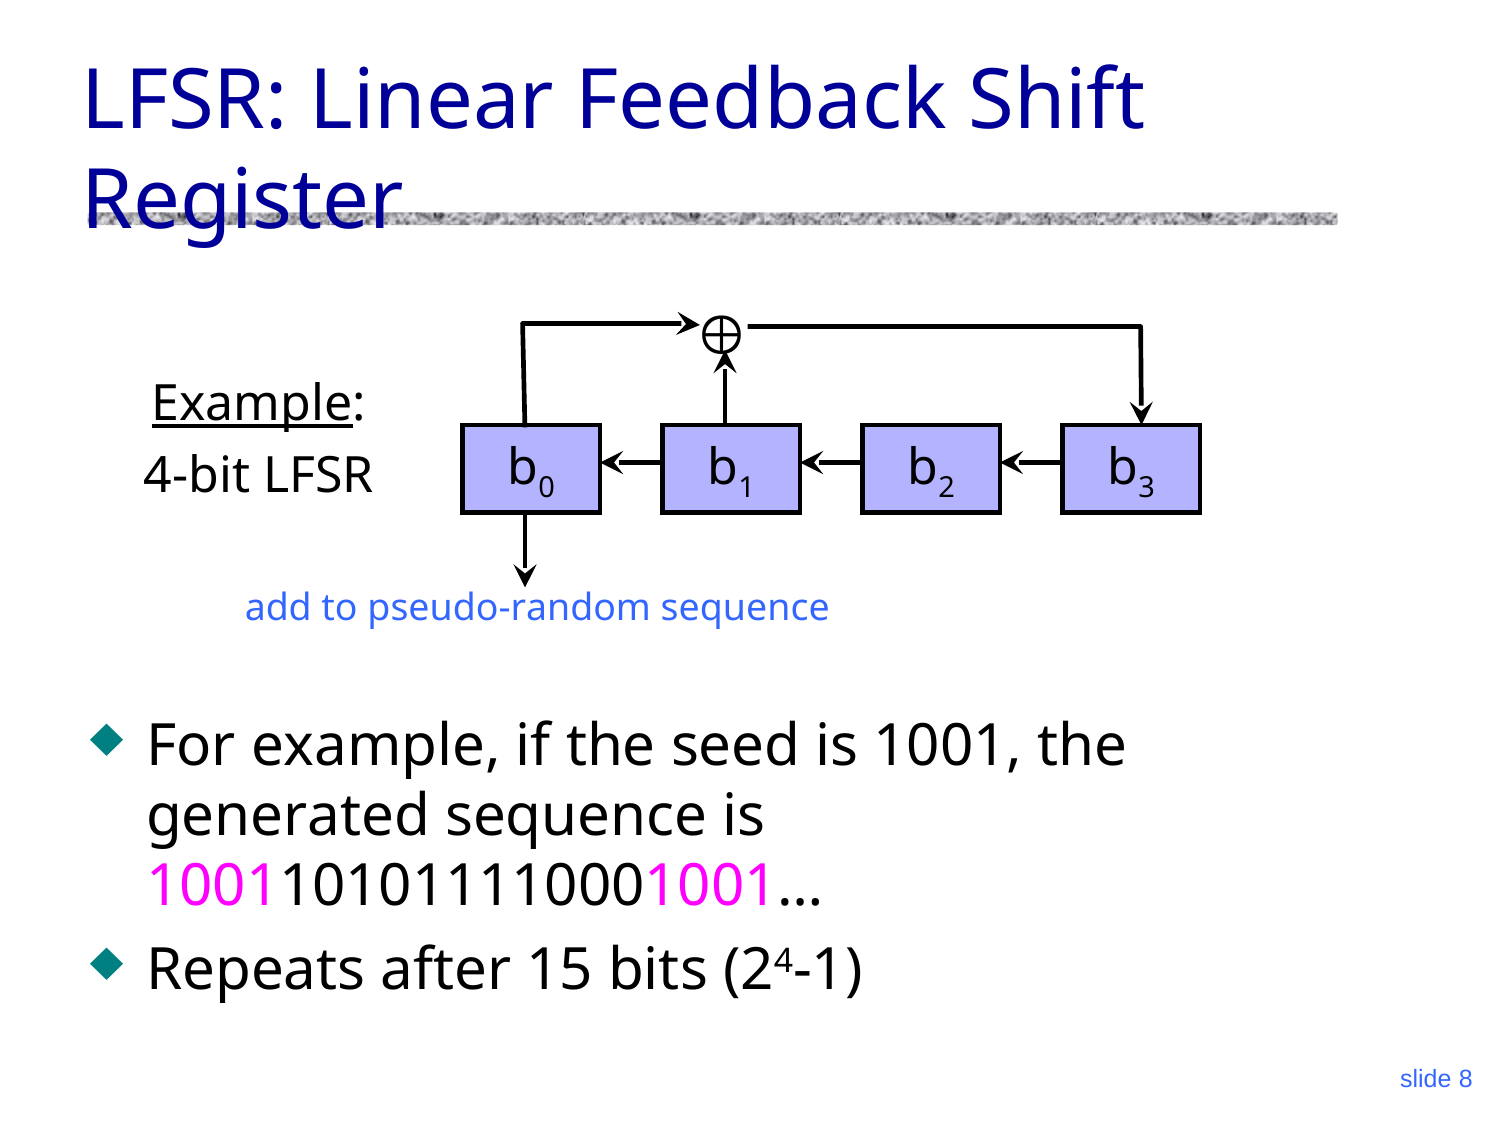

# LFSR: Linear Feedback Shift Register

Example:
4-bit LFSR
b0
b1
b2
b3
add to pseudo-random sequence
For example, if the seed is 1001, the generated sequence is 1001101011110001001…
Repeats after 15 bits (24-1)
slide 7